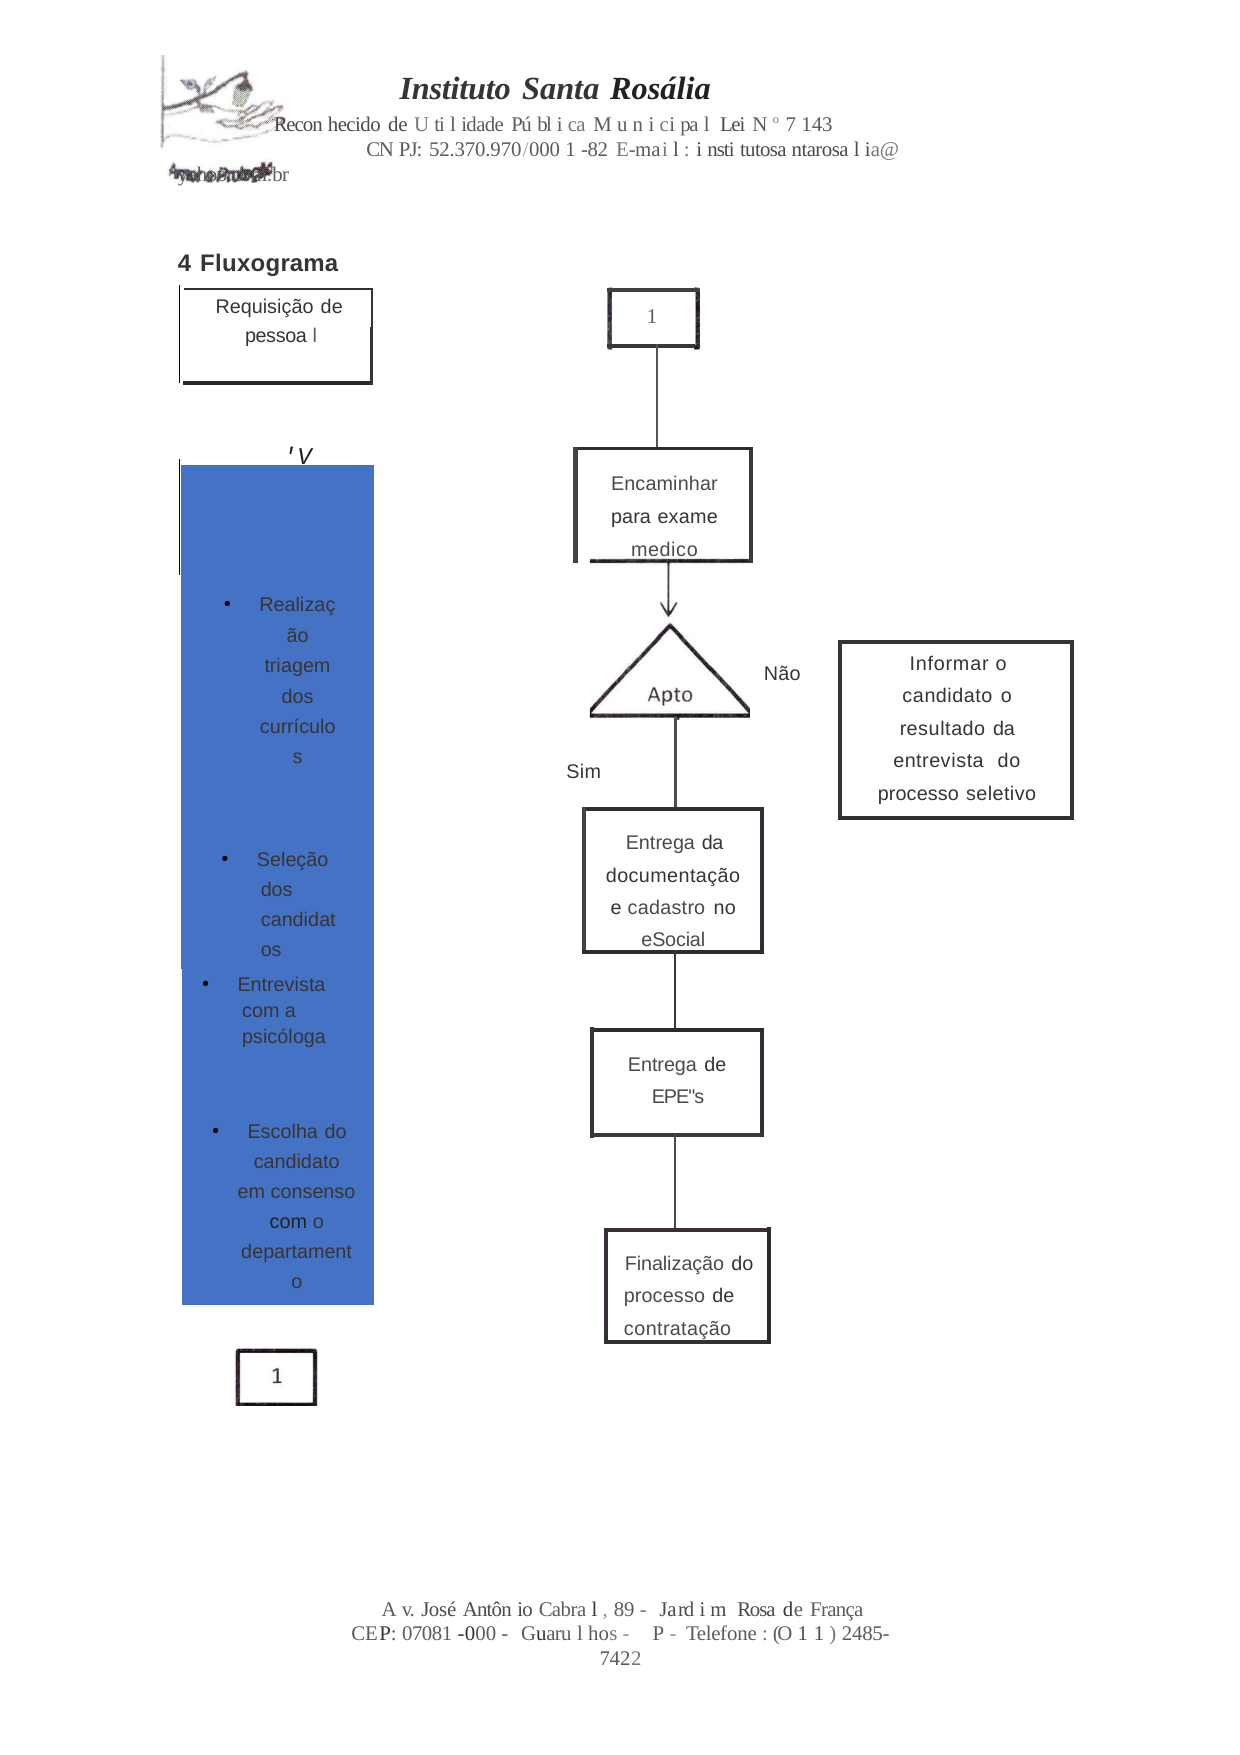

Instituto Santa Rosália
Recon hecido de U ti l idade Pú bl i ca M u n i ci pa l Lei N º 7 143
CN PJ: 52.370.970/000 1 -82 E-mai l : i nsti tutosa ntarosa l ia@yahoo.com.br
4 Fluxograma
Requisição de pessoa l
1
 	'V
Encaminhar para exame medico
| | |
| --- | --- |
| | |
| Realização triagem dos currículos | |
| | |
| Seleção dos candidatos | |
Divulgação da vaga no site Catho
Informar o candidato o resultado da entrevista do processo seletivo
Não
Sim
Entrega da documentação e cadastro no eSocial
\ J
| Entrevista com a psicóloga | |
| --- | --- |
| | |
| Escolha do candidato em consenso com o departamento | |
Entrega de EPE"s
Finalização do processo de contratação
A v. José Antôn io Cabra l , 89 - Jard i m Rosa de França
CEP: 07081 -000 - Guaru l hos - P -Telefone : (O 1 1 ) 2485- 7422